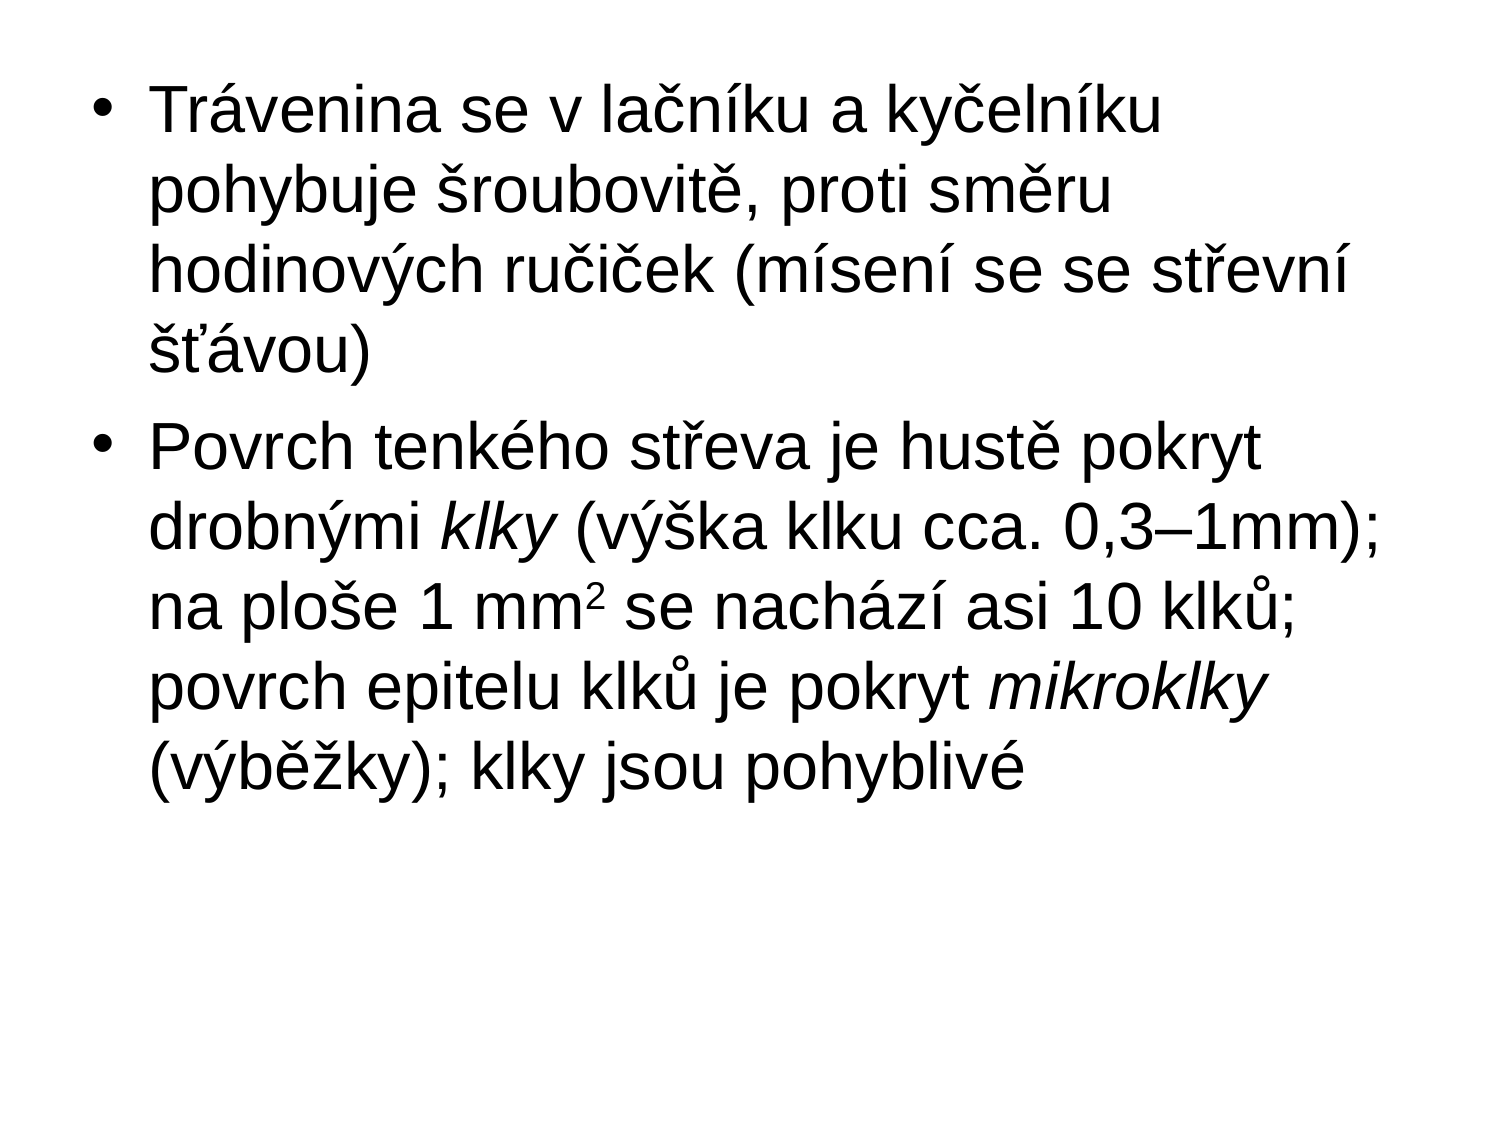

# Trávenina se v lačníku a kyčelníku pohybuje šroubovitě, proti směru hodinových ručiček (mísení se se střevní šťávou)
Povrch tenkého střeva je hustě pokryt drobnými klky (výška klku cca. 0,3–1mm); na ploše 1 mm2 se nachází asi 10 klků; povrch epitelu klků je pokryt mikroklky (výběžky); klky jsou pohyblivé